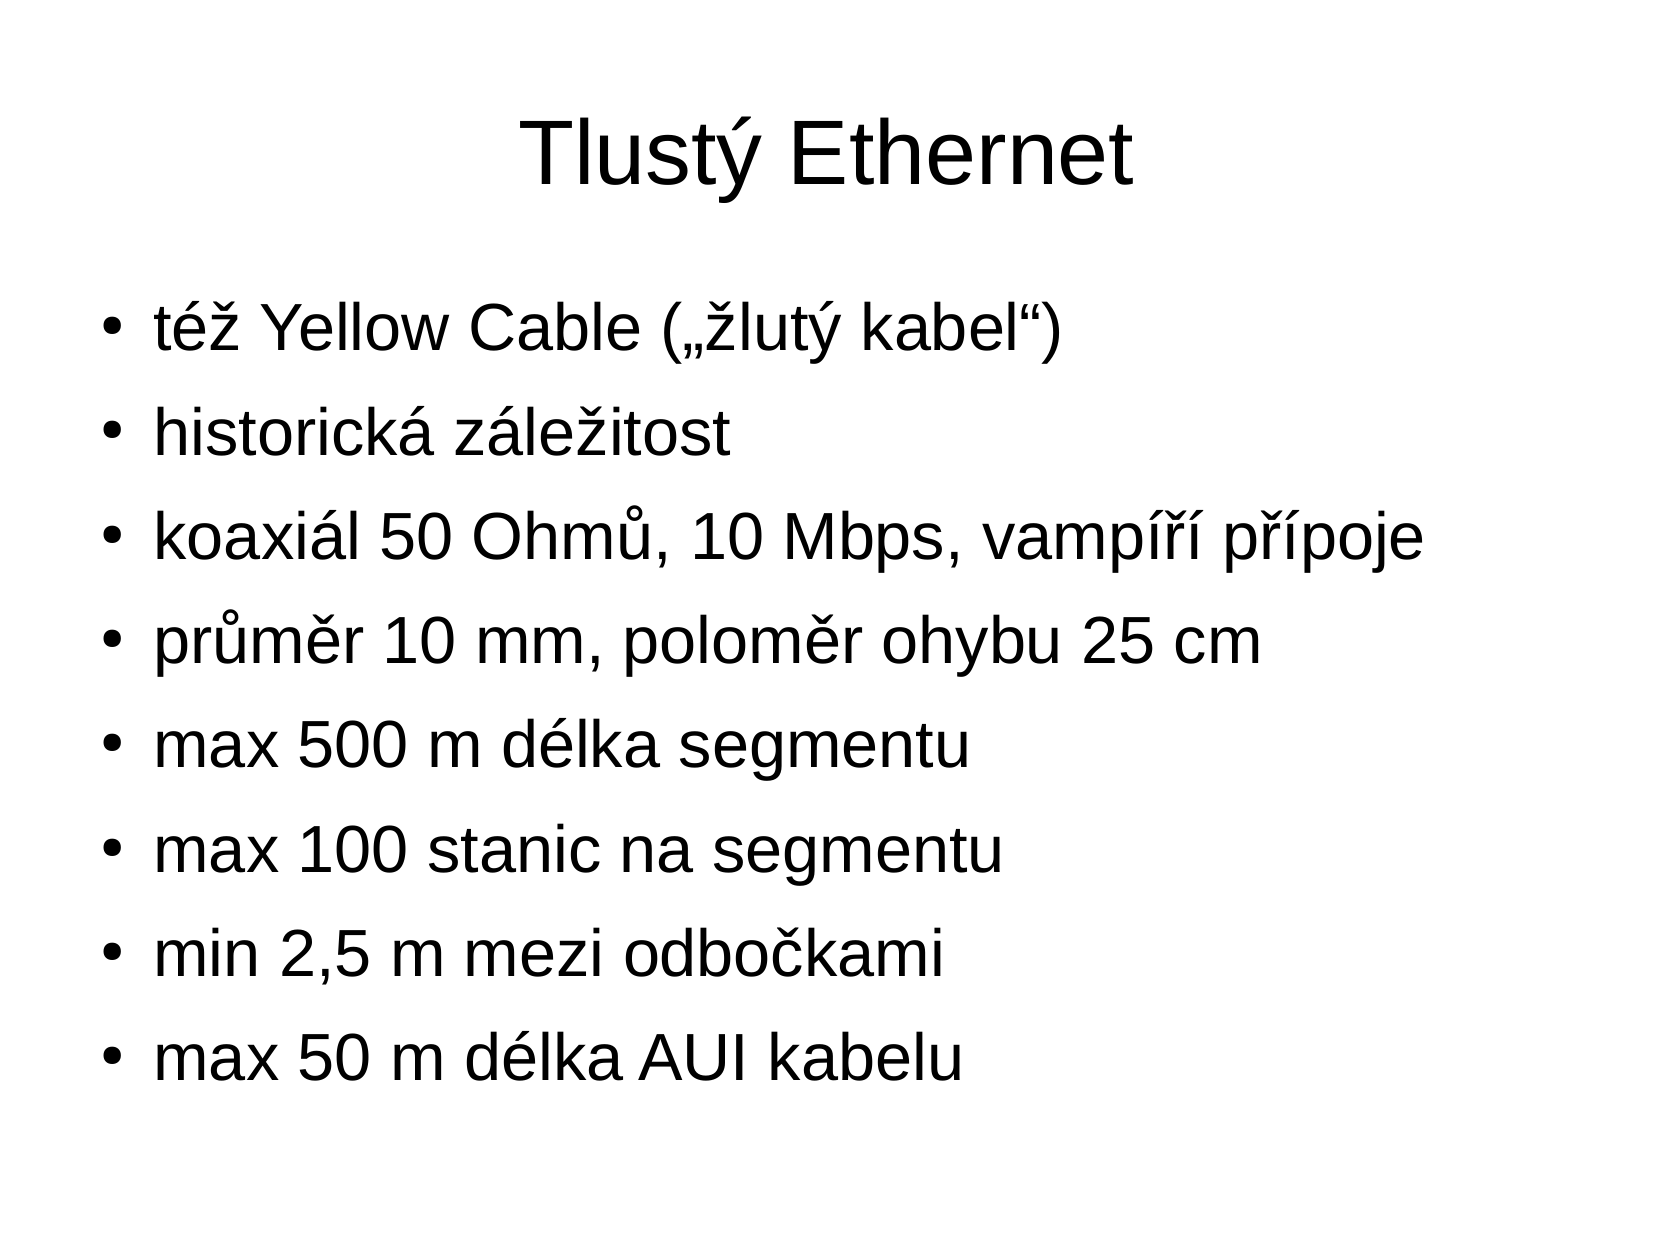

# Tlustý Ethernet
též Yellow Cable („žlutý kabel“)
historická záležitost
koaxiál 50 Ohmů, 10 Mbps, vampíří přípoje
průměr 10 mm, poloměr ohybu 25 cm
max 500 m délka segmentu
max 100 stanic na segmentu
min 2,5 m mezi odbočkami
max 50 m délka AUI kabelu